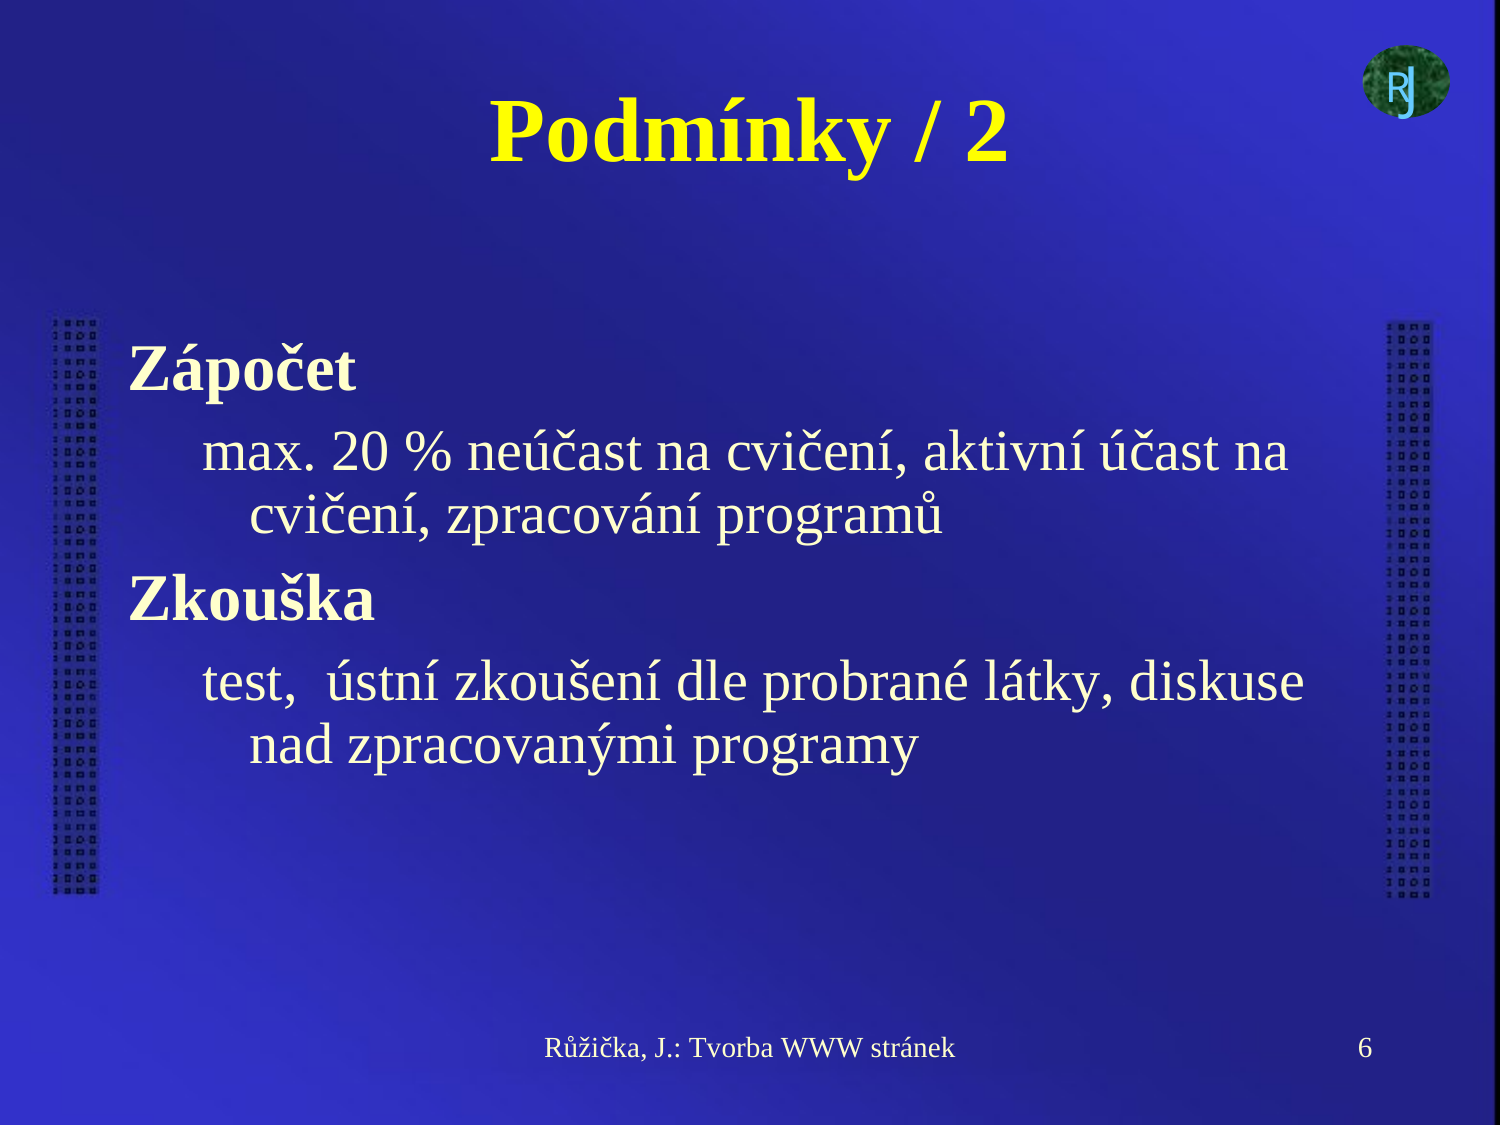

# Podmínky / 2
J
R
Zápočet
max. 20 % neúčast na cvičení, aktivní účast na cvičení, zpracování programů
Zkouška
test, ústní zkoušení dle probrané látky, diskuse nad zpracovanými programy
Růžička, J.: Tvorba WWW stránek